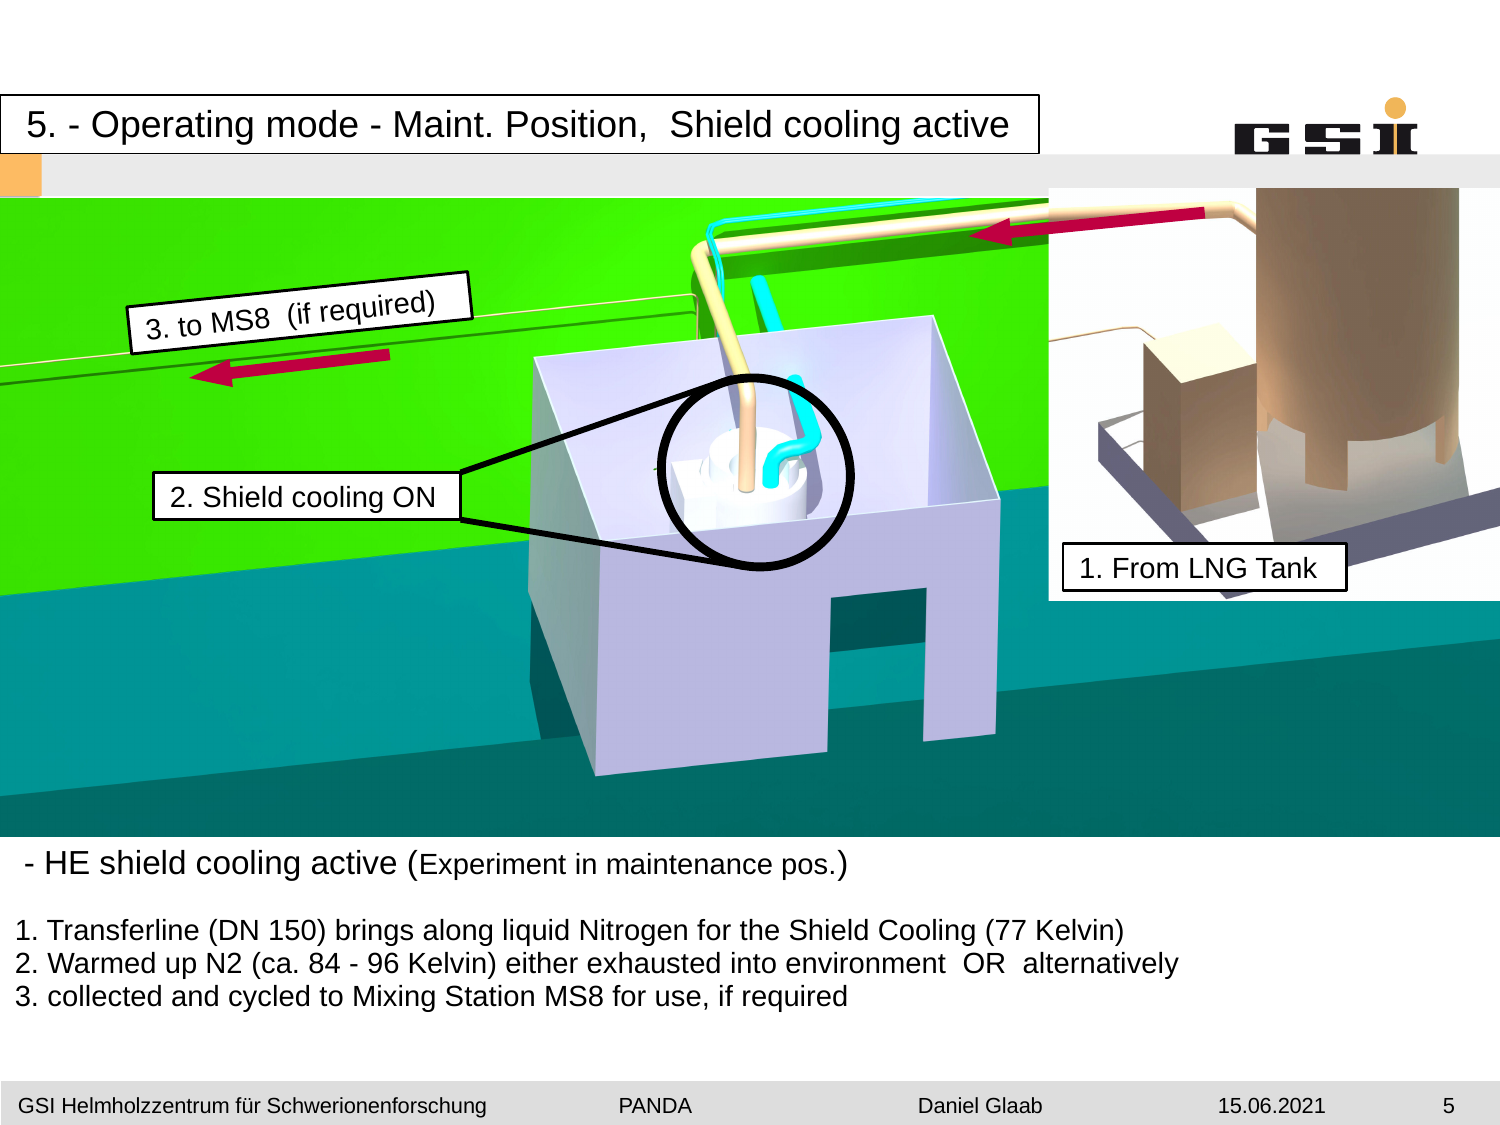

5. - Operating mode - Maint. Position, Shield cooling active
3. to MS8 (if required)
2. Shield cooling ON
1. From LNG Tank
 - HE shield cooling active (Experiment in maintenance pos.)
1. Transferline (DN 150) brings along liquid Nitrogen for the Shield Cooling (77 Kelvin)
2. Warmed up N2 (ca. 84 - 96 Kelvin) either exhausted into environment OR alternatively
3. collected and cycled to Mixing Station MS8 for use, if required
GSI Helmholzzentrum für Schwerionenforschung PANDA 		Daniel Glaab 		15.06.2021		5